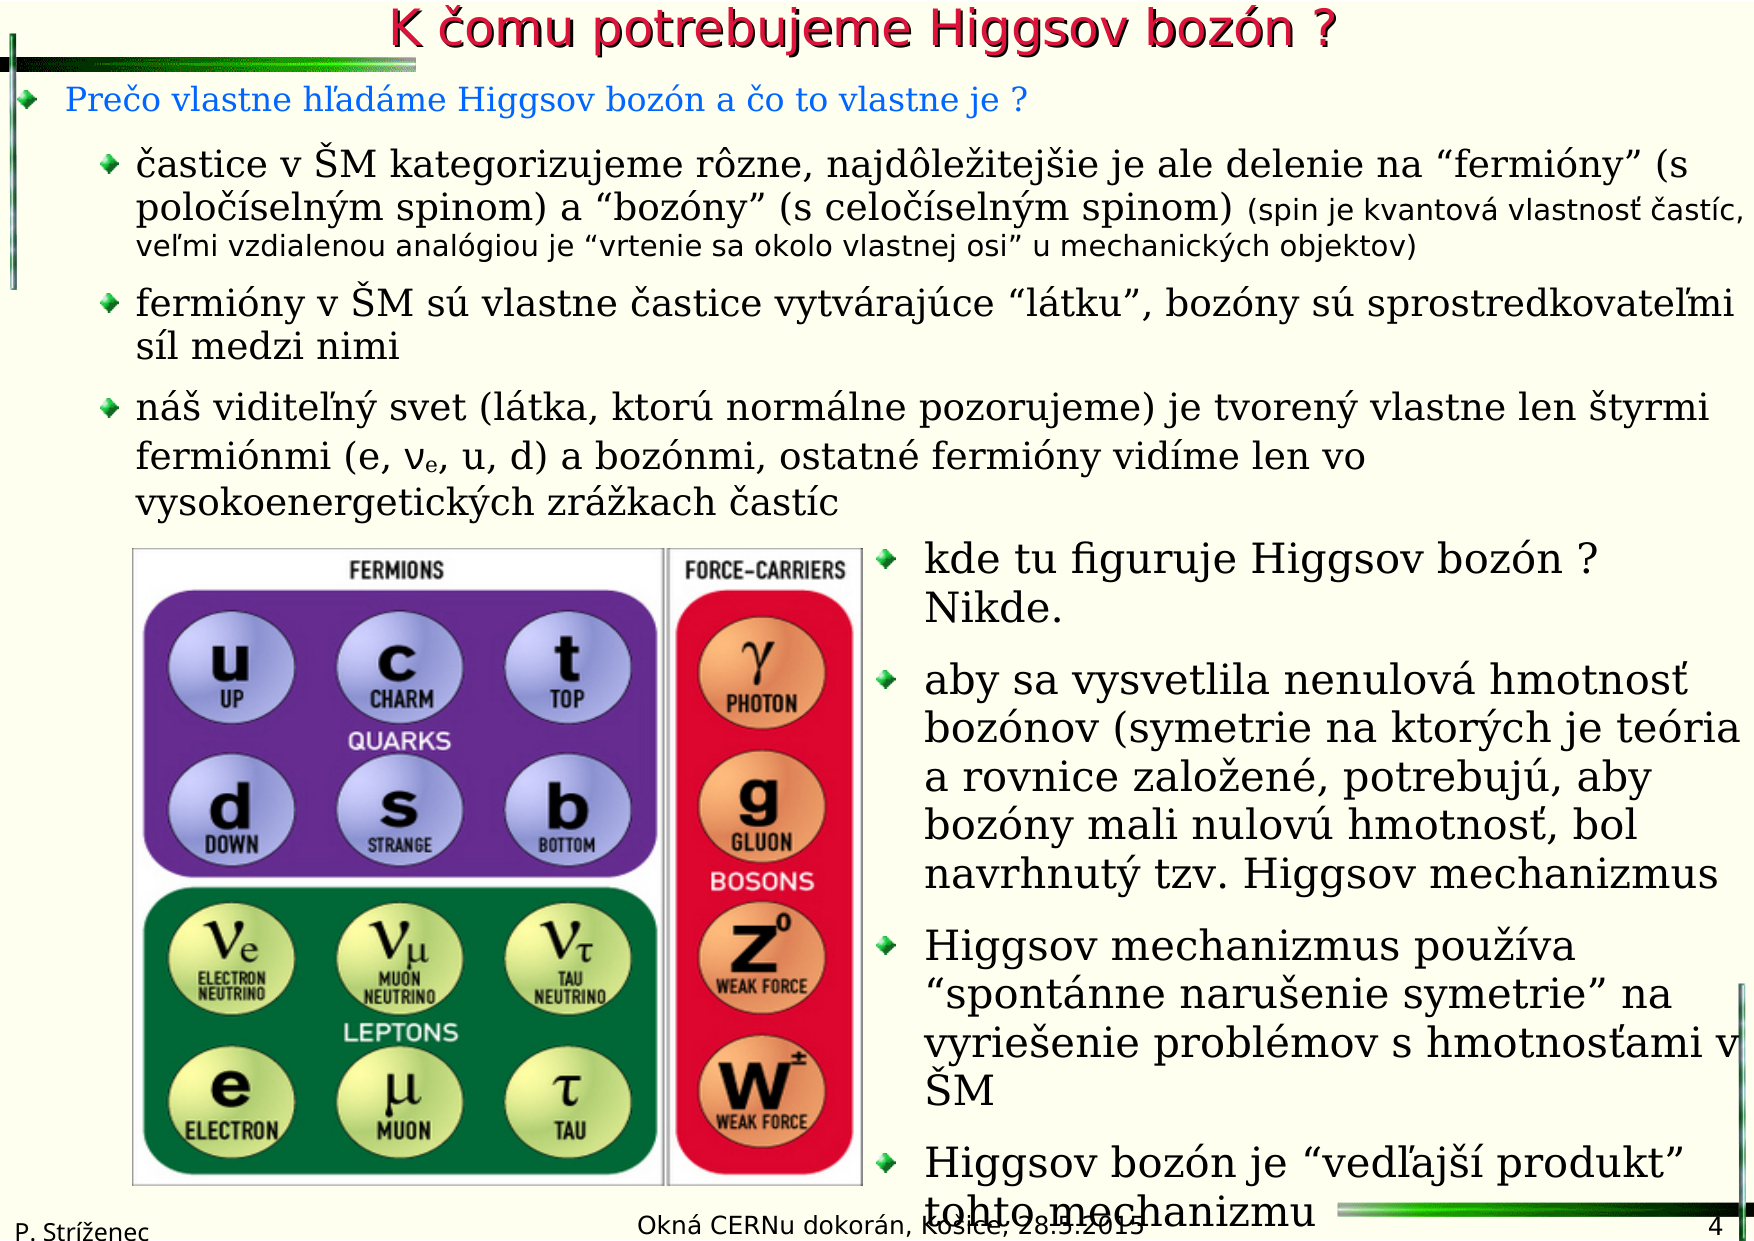

K čomu potrebujeme Higgsov bozón ?
# Prečo vlastne hľadáme Higgsov bozón a čo to vlastne je ?
častice v ŠM kategorizujeme rôzne, najdôležitejšie je ale delenie na “fermióny” (s poločíselným spinom) a “bozóny” (s celočíselným spinom) (spin je kvantová vlastnosť častíc, veľmi vzdialenou analógiou je “vrtenie sa okolo vlastnej osi” u mechanických objektov)
fermióny v ŠM sú vlastne častice vytvárajúce “látku”, bozóny sú sprostredkovateľmi síl medzi nimi
náš viditeľný svet (látka, ktorú normálne pozorujeme) je tvorený vlastne len štyrmi fermiónmi (e, νe, u, d) a bozónmi, ostatné fermióny vidíme len vo vysokoenergetických zrážkach častíc
kde tu figuruje Higgsov bozón ? Nikde.
aby sa vysvetlila nenulová hmotnosť bozónov (symetrie na ktorých je teória a rovnice založené, potrebujú, aby bozóny mali nulovú hmotnosť, bol navrhnutý tzv. Higgsov mechanizmus
Higgsov mechanizmus používa “spontánne narušenie symetrie” na vyriešenie problémov s hmotnosťami v ŠM
Higgsov bozón je “vedľajší produkt” tohto mechanizmu
Okná CERNu dokorán, Košice, 28.5.2015
P. Stríženec